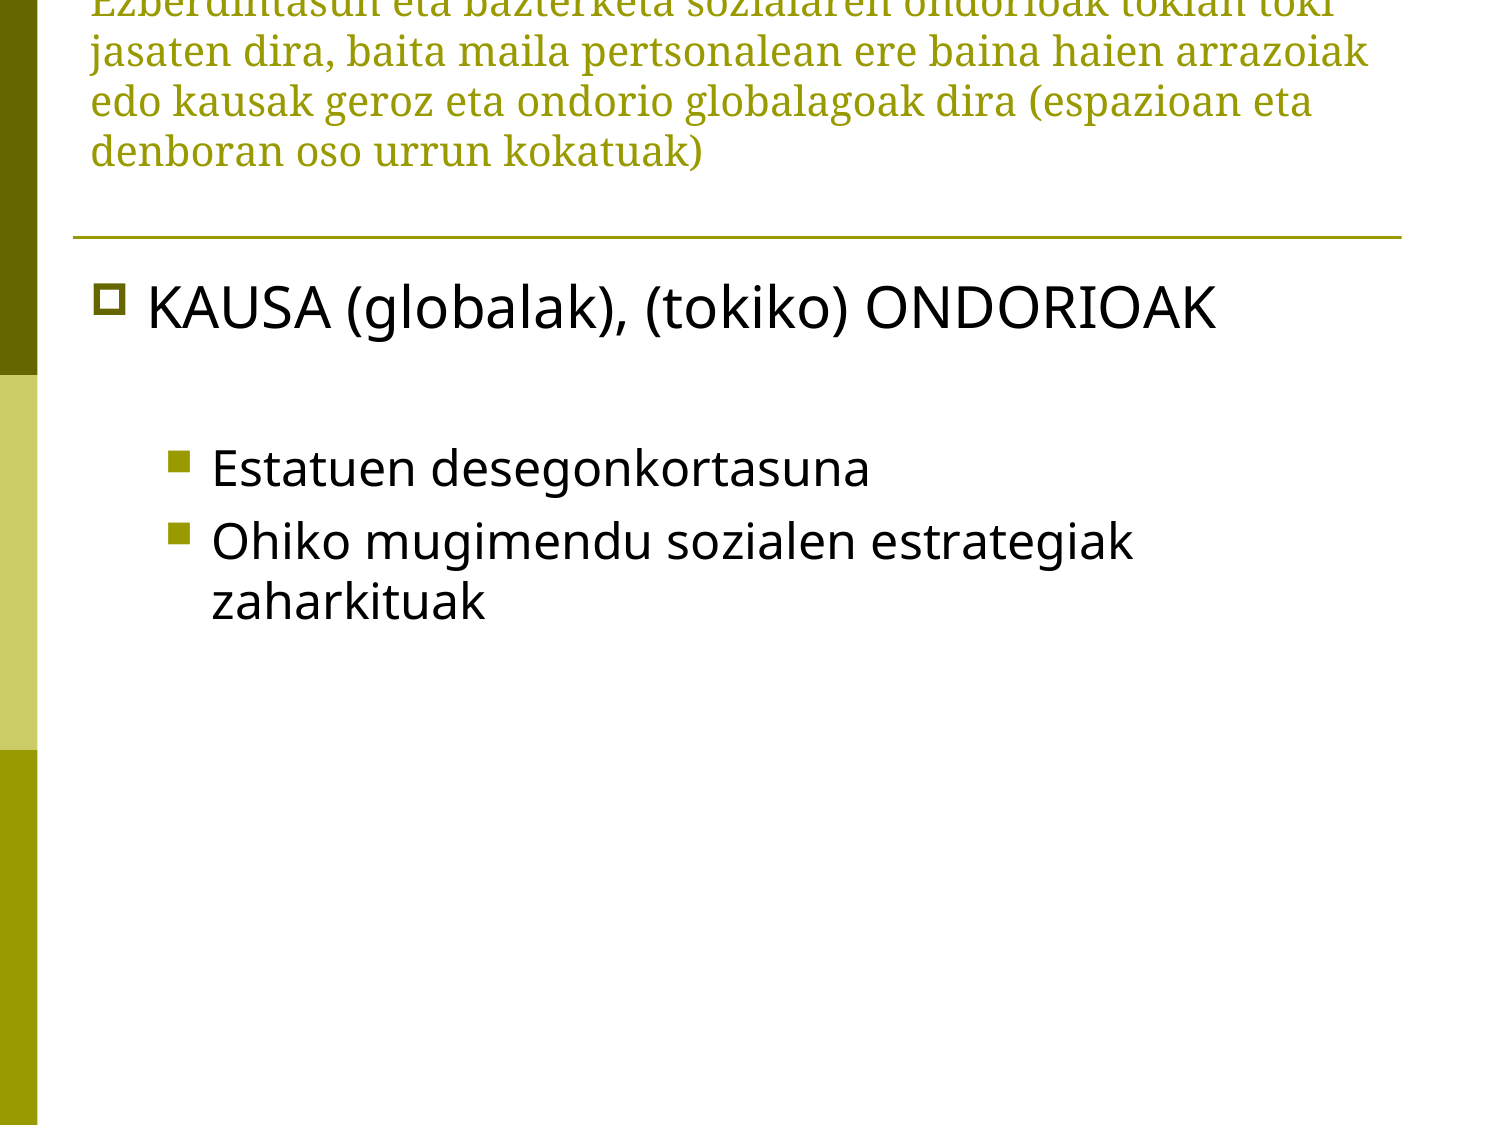

# Ezberdintasun eta bazterketa sozialaren ondorioak tokian toki jasaten dira, baita maila pertsonalean ere baina haien arrazoiak edo kausak geroz eta ondorio globalagoak dira (espazioan eta denboran oso urrun kokatuak)
KAUSA (globalak), (tokiko) ONDORIOAK
Estatuen desegonkortasuna
Ohiko mugimendu sozialen estrategiak zaharkituak